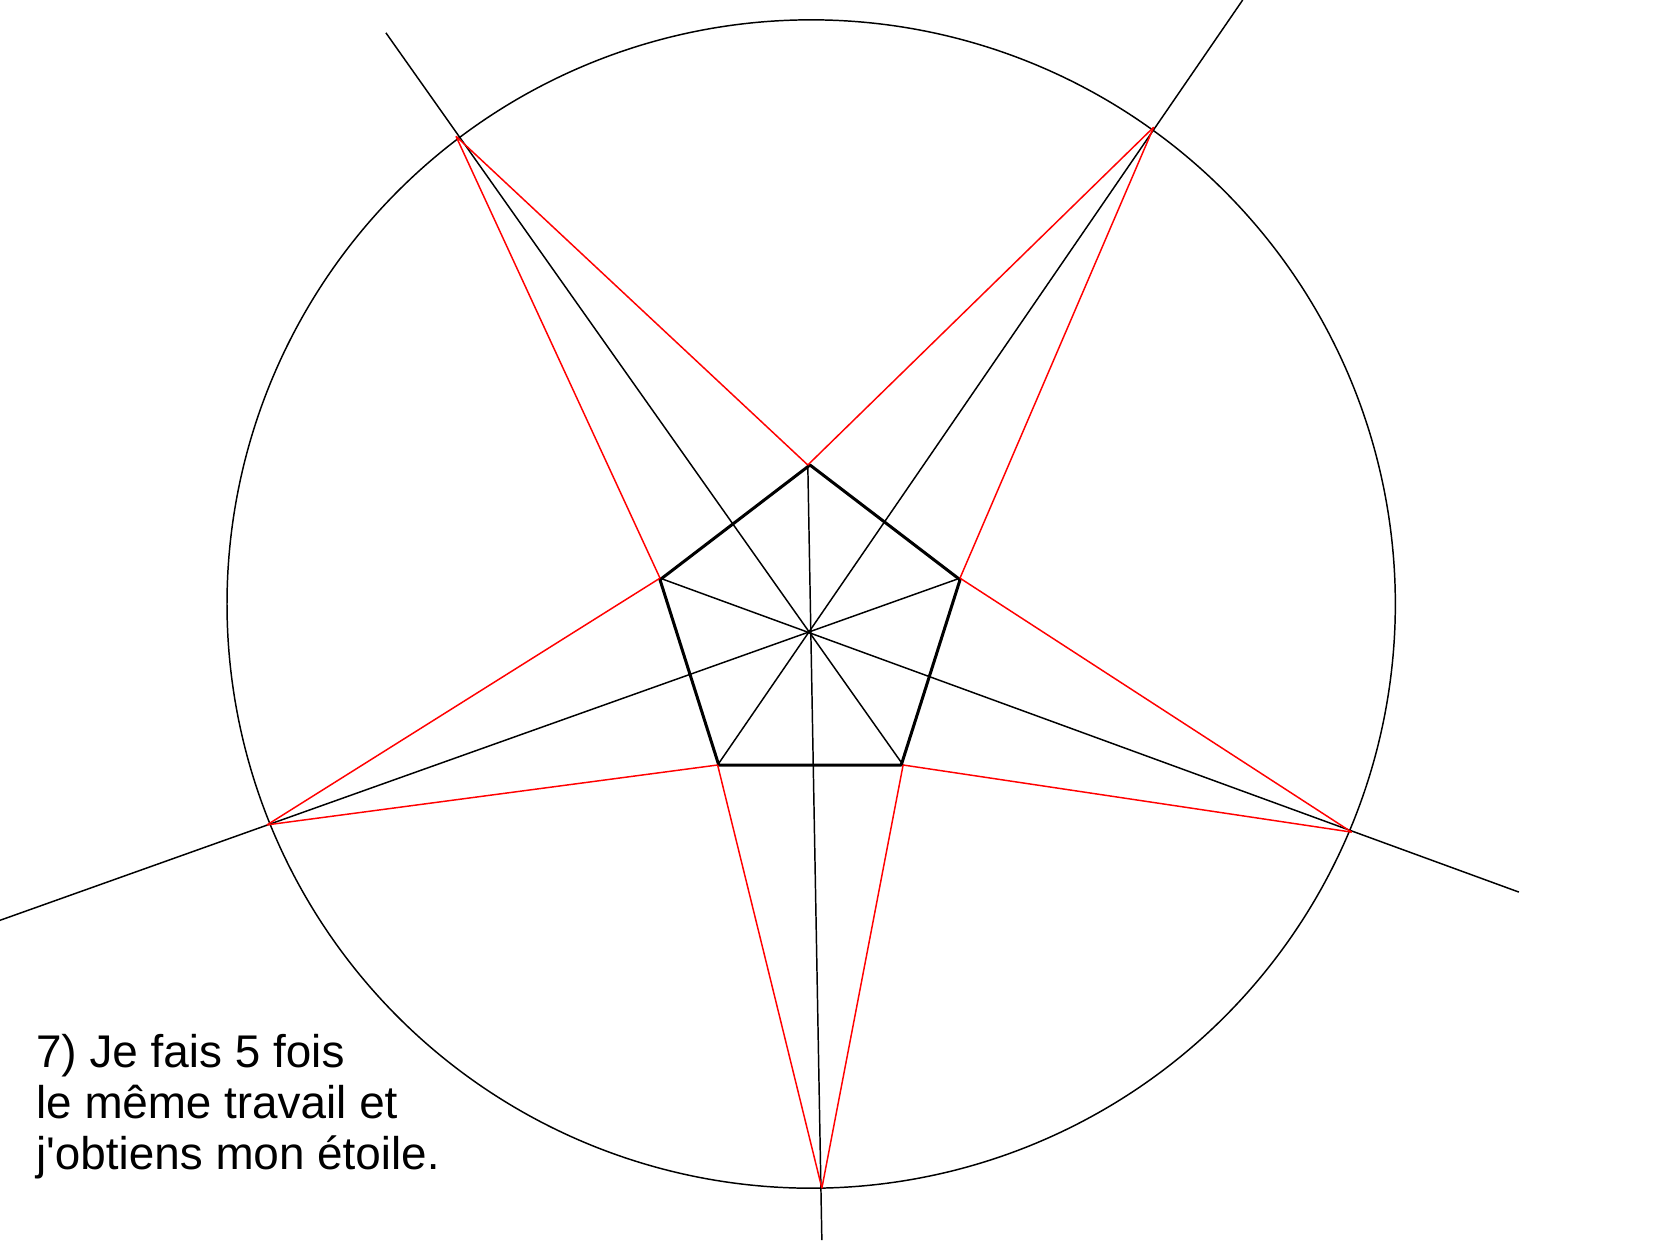

7) Je fais 5 fois
le même travail et
j'obtiens mon étoile.